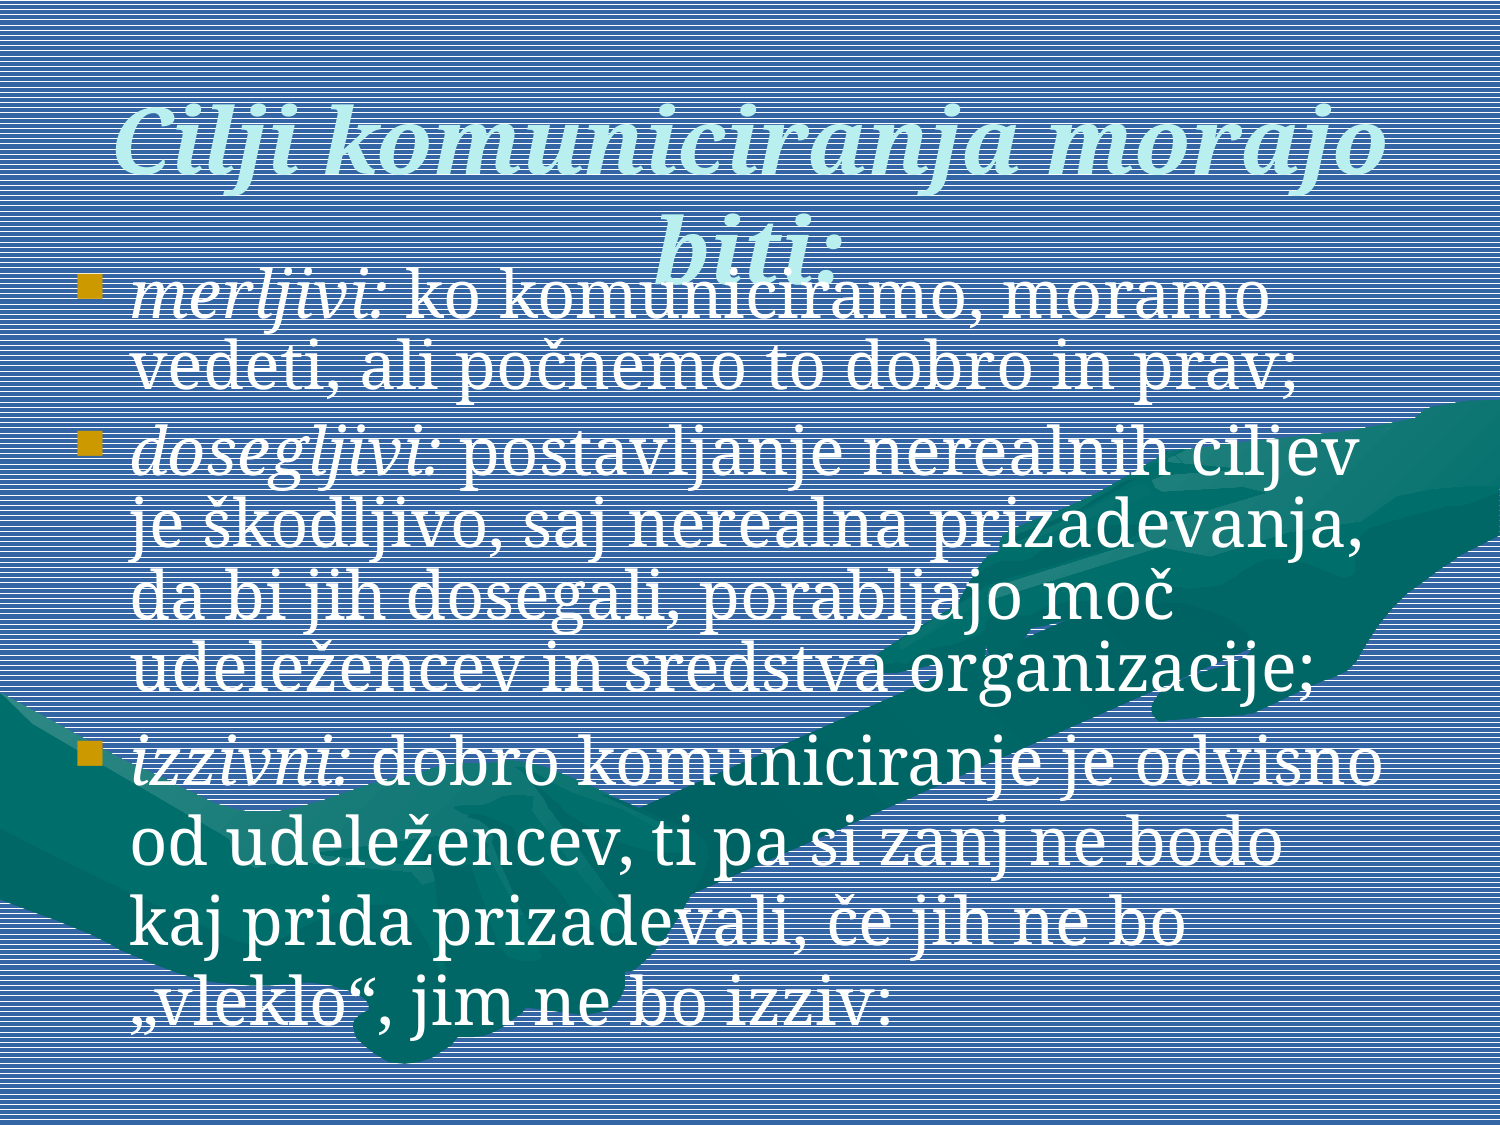

# Cilji komuniciranja morajo biti:
merljivi: ko komuniciramo, moramo vedeti, ali počnemo to dobro in prav;
dosegljivi: postavljanje nerealnih ciljev je škodljivo, saj nerealna prizadevanja, da bi jih dosegali, porabljajo moč udeležencev in sredstva organizacije;
izzivni: dobro komuniciranje je odvisno od udeležencev, ti pa si zanj ne bodo kaj prida prizadevali, če jih ne bo „vleklo“, jim ne bo izziv: